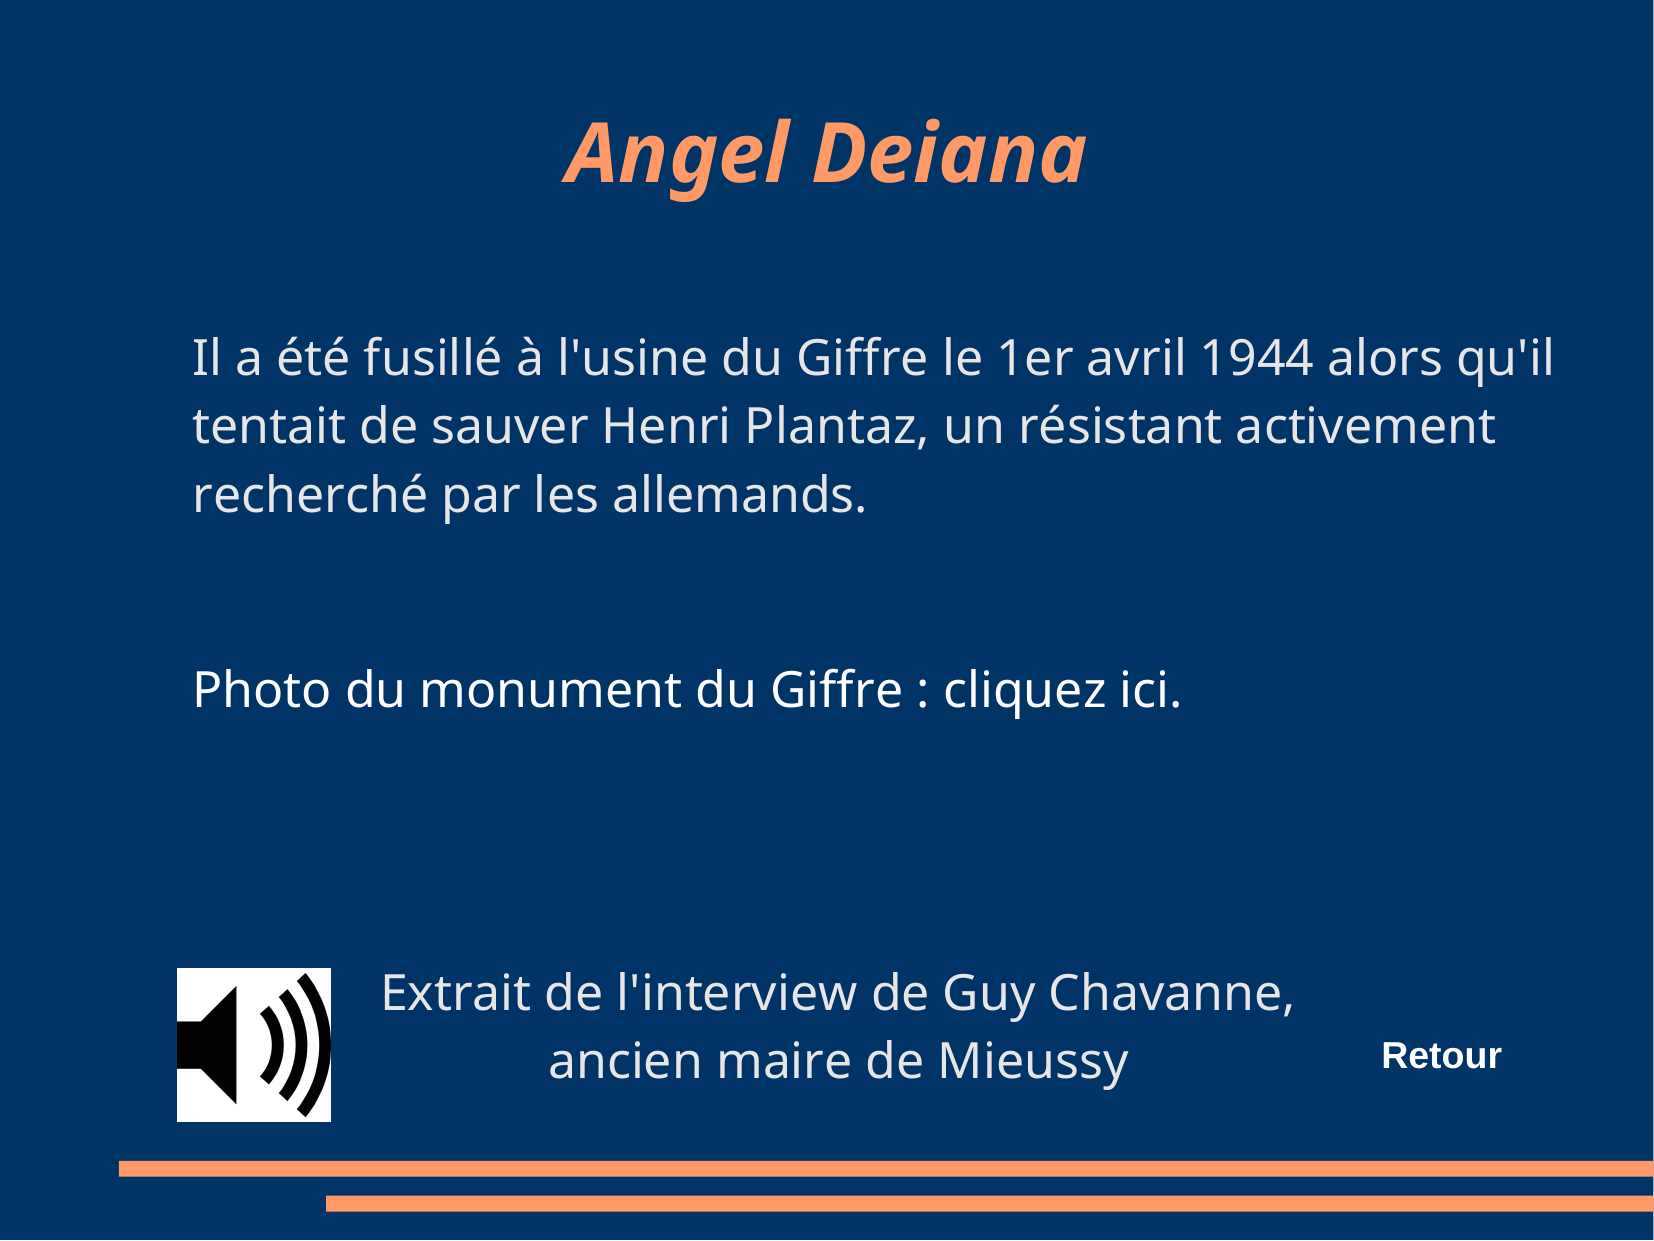

# Angel Deiana
Il a été fusillé à l'usine du Giffre le 1er avril 1944 alors qu'il tentait de sauver Henri Plantaz, un résistant activement recherché par les allemands.
Photo du monument du Giffre : cliquez ici.
Extrait de l'interview de Guy Chavanne, ancien maire de Mieussy
Retour